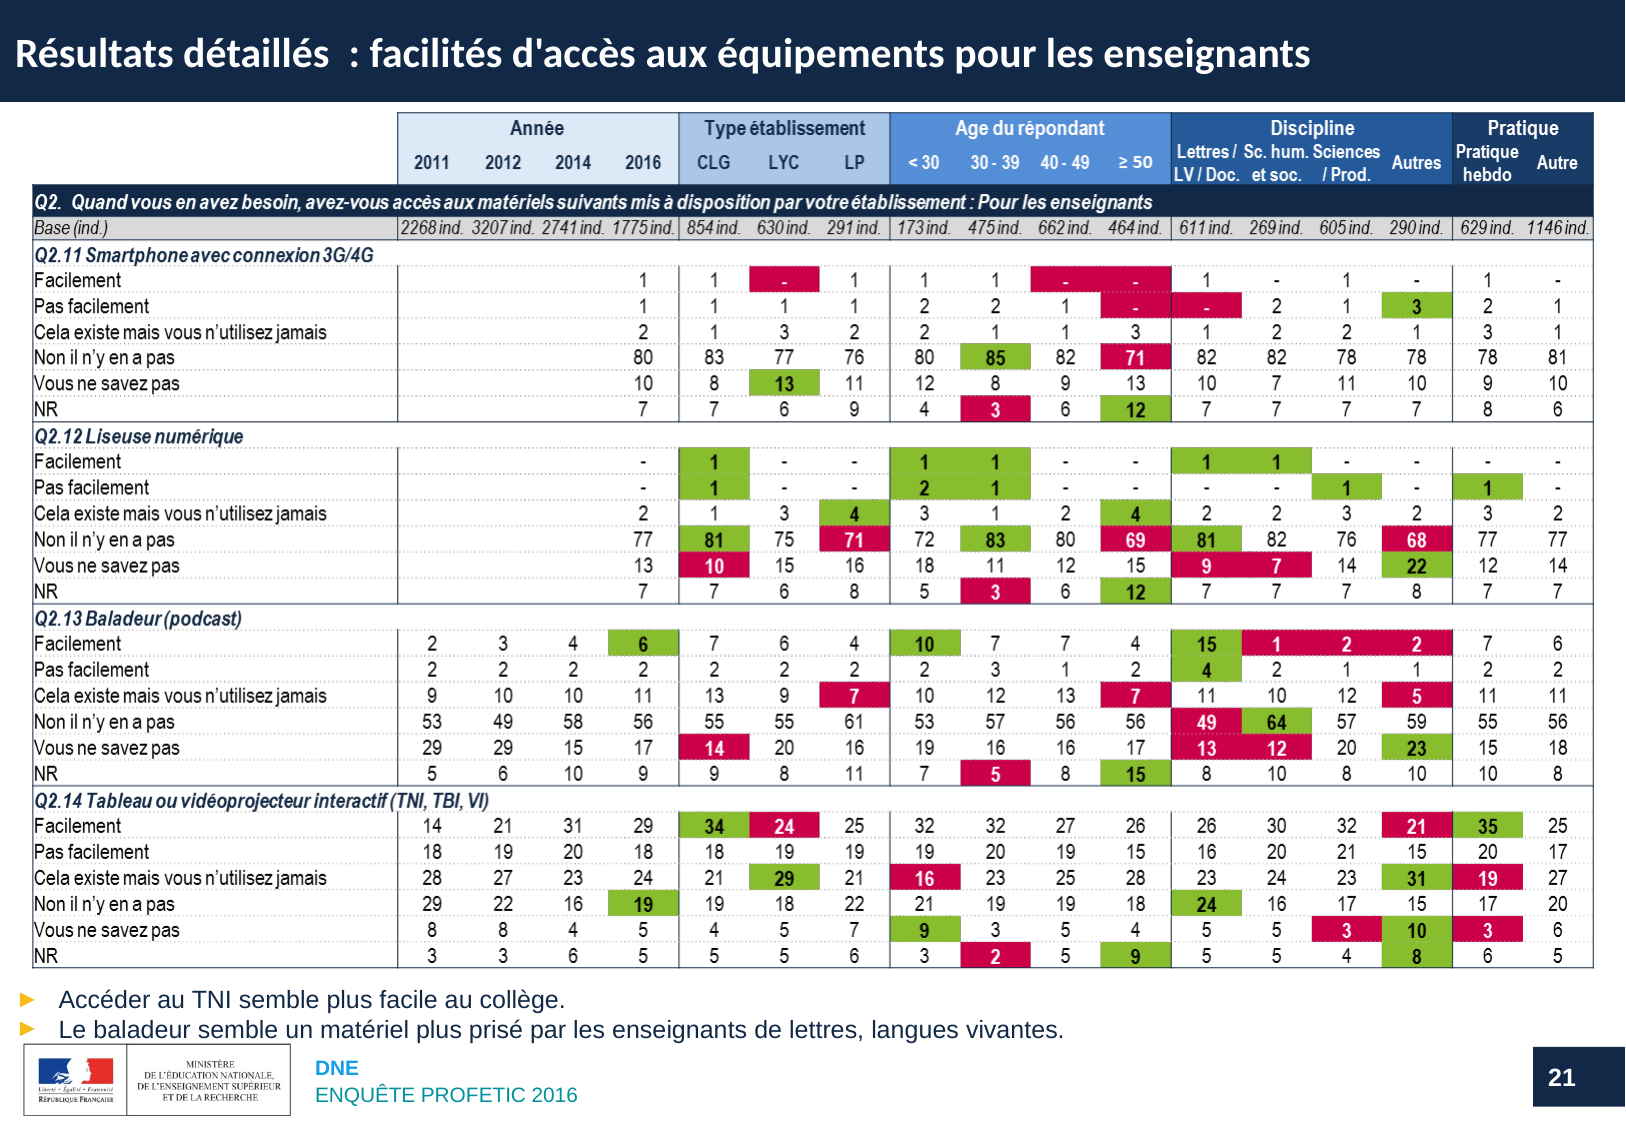

# Résultats détaillés : facilités d'accès aux équipements pour les enseignants
Accéder au TNI semble plus facile au collège.
Le baladeur semble un matériel plus prisé par les enseignants de lettres, langues vivantes.
19